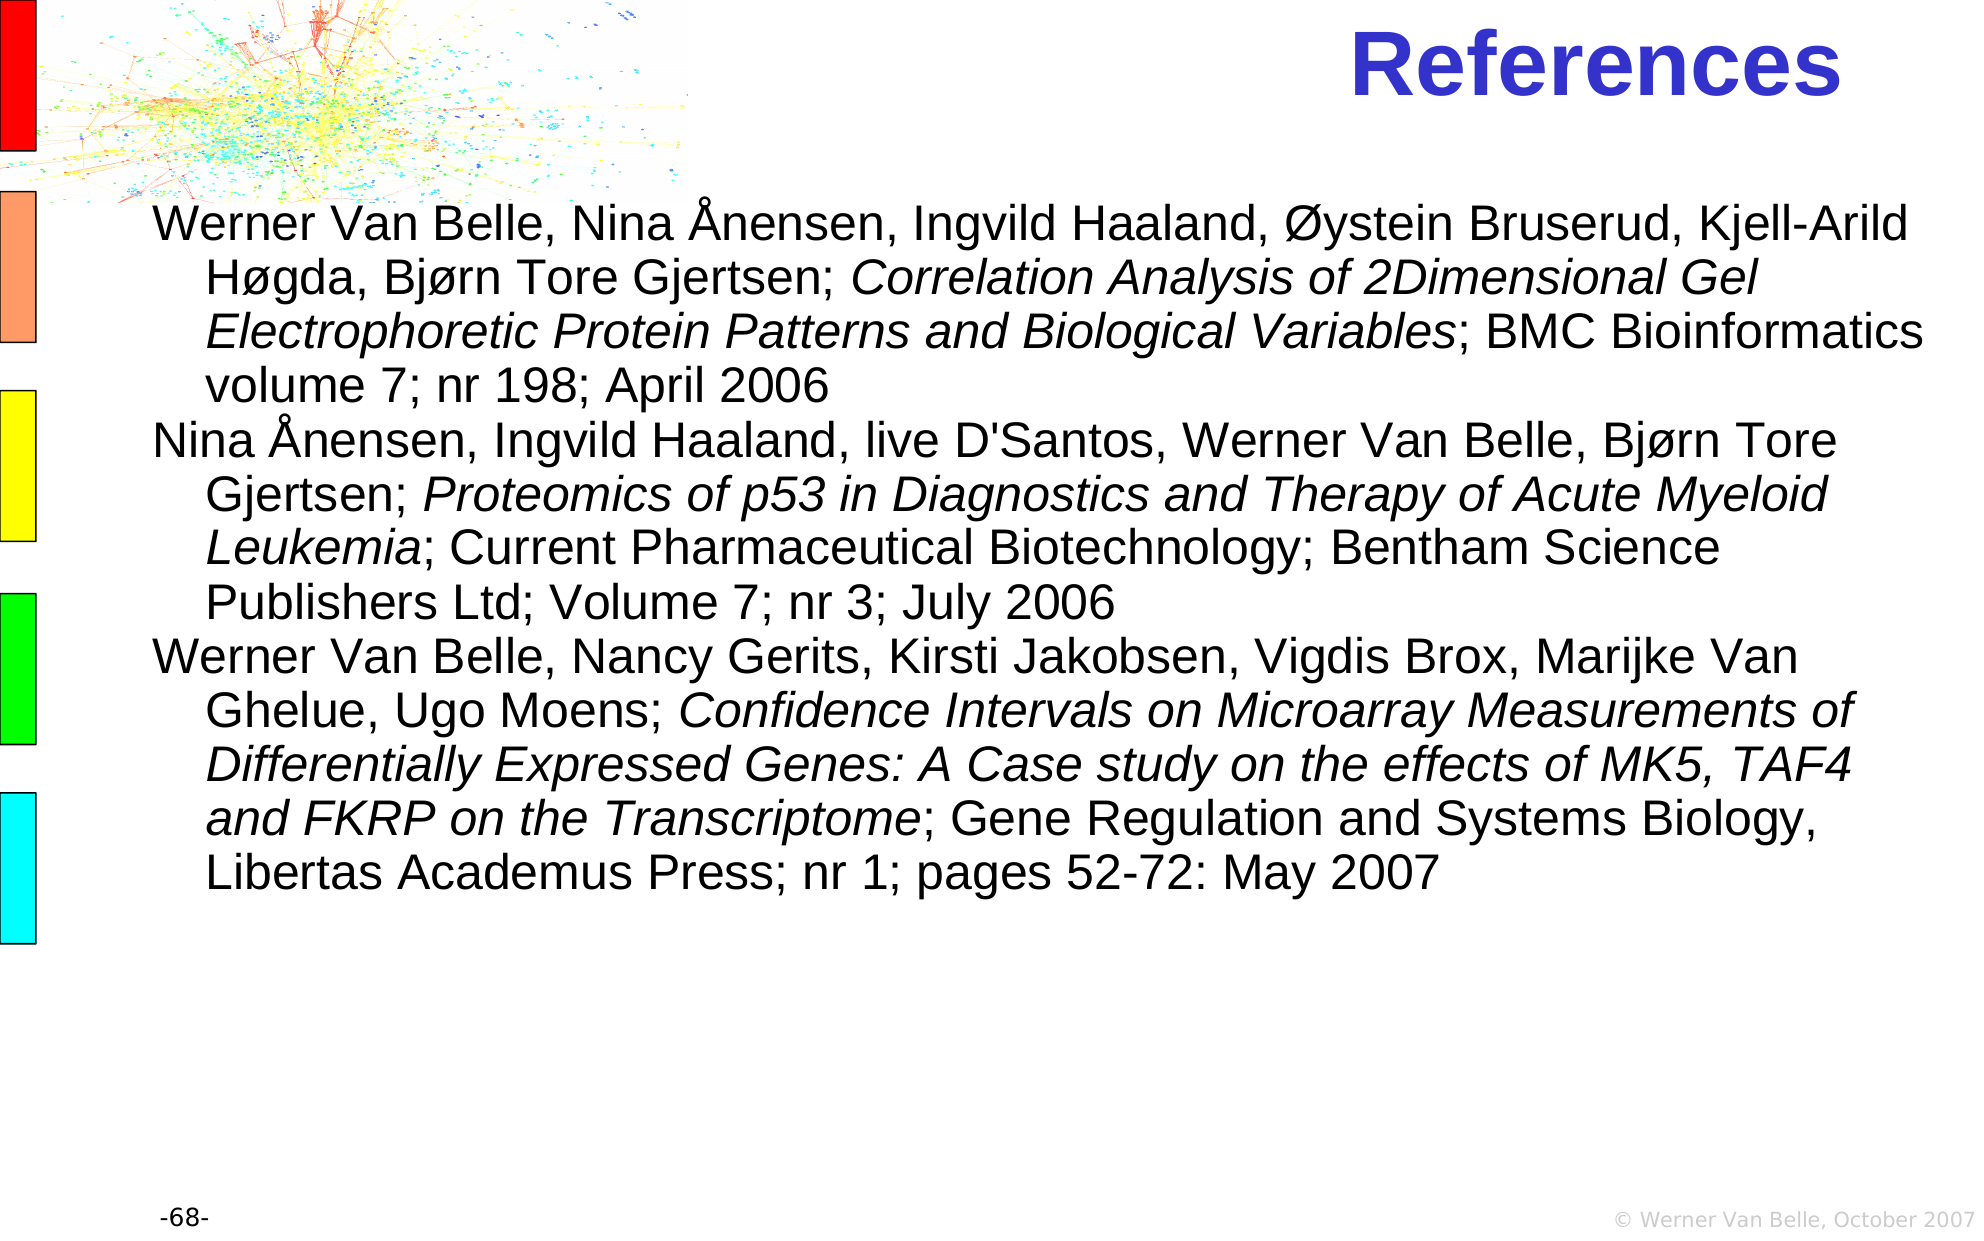

# References
Werner Van Belle, Nina Ånensen, Ingvild Haaland, Øystein Bruserud, Kjell-Arild Høgda, Bjørn Tore Gjertsen; Correlation Analysis of 2Dimensional Gel Electrophoretic Protein Patterns and Biological Variables; BMC Bioinformatics volume 7; nr 198; April 2006
Nina Ånensen, Ingvild Haaland, live D'Santos, Werner Van Belle, Bjørn Tore Gjertsen; Proteomics of p53 in Diagnostics and Therapy of Acute Myeloid Leukemia; Current Pharmaceutical Biotechnology; Bentham Science Publishers Ltd; Volume 7; nr 3; July 2006
Werner Van Belle, Nancy Gerits, Kirsti Jakobsen, Vigdis Brox, Marijke Van Ghelue, Ugo Moens; Confidence Intervals on Microarray Measurements of Differentially Expressed Genes: A Case study on the effects of MK5, TAF4 and FKRP on the Transcriptome; Gene Regulation and Systems Biology, Libertas Academus Press; nr 1; pages 52-72: May 2007